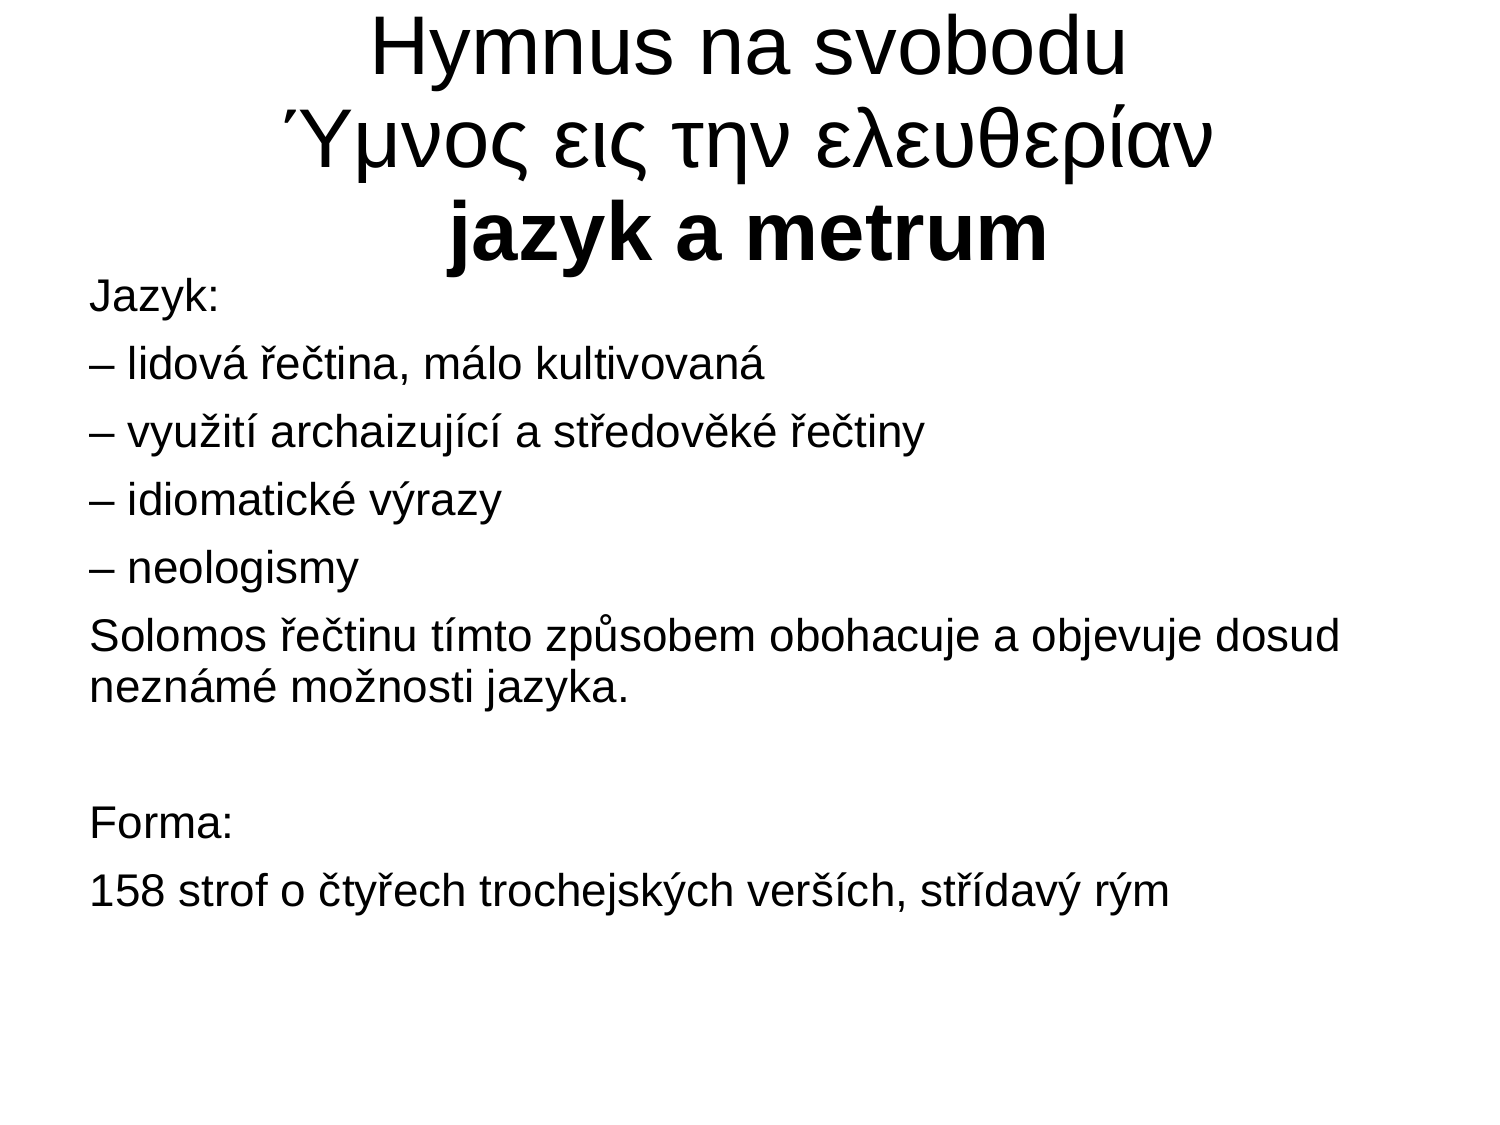

# Hymnus na svobodu Ύμνος εις την ελευθερίαν jazyk a metrum
Jazyk:
– lidová řečtina, málo kultivovaná
– využití archaizující a středověké řečtiny
– idiomatické výrazy
– neologismy
Solomos řečtinu tímto způsobem obohacuje a objevuje dosud neznámé možnosti jazyka.
Forma:
158 strof o čtyřech trochejských verších, střídavý rým